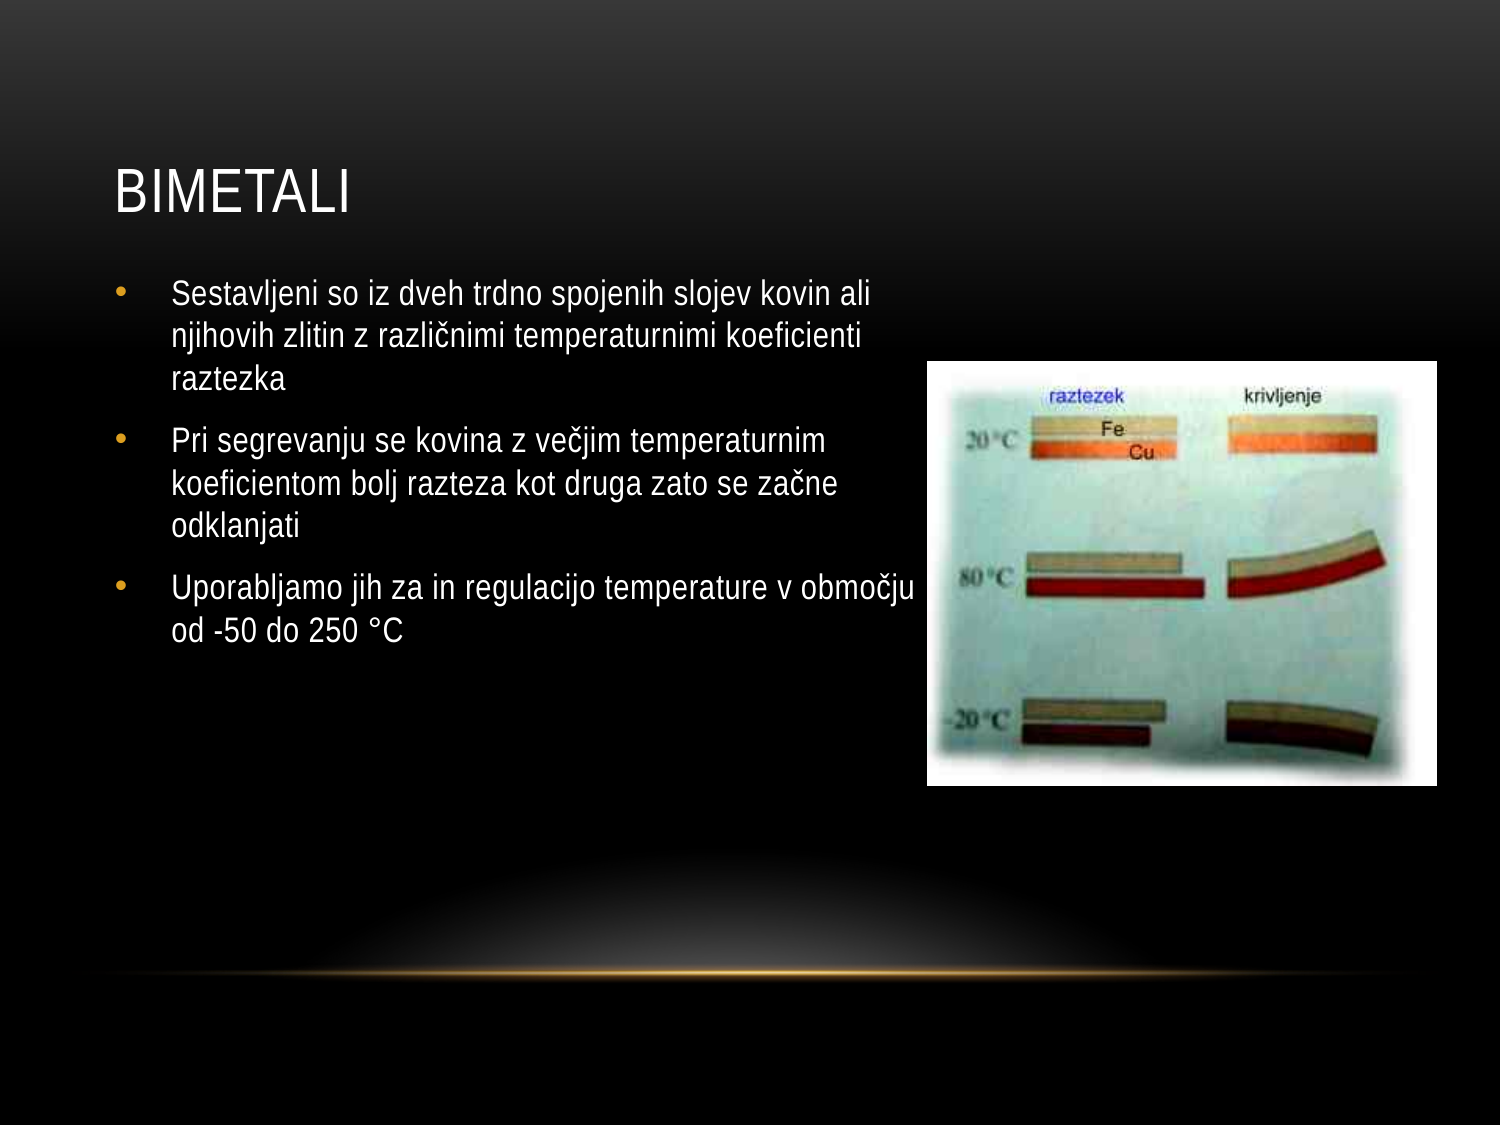

# Bimetali
Sestavljeni so iz dveh trdno spojenih slojev kovin ali njihovih zlitin z različnimi temperaturnimi koeficienti raztezka
Pri segrevanju se kovina z večjim temperaturnim koeficientom bolj razteza kot druga zato se začne odklanjati
Uporabljamo jih za in regulacijo temperature v območju od -50 do 250 °C